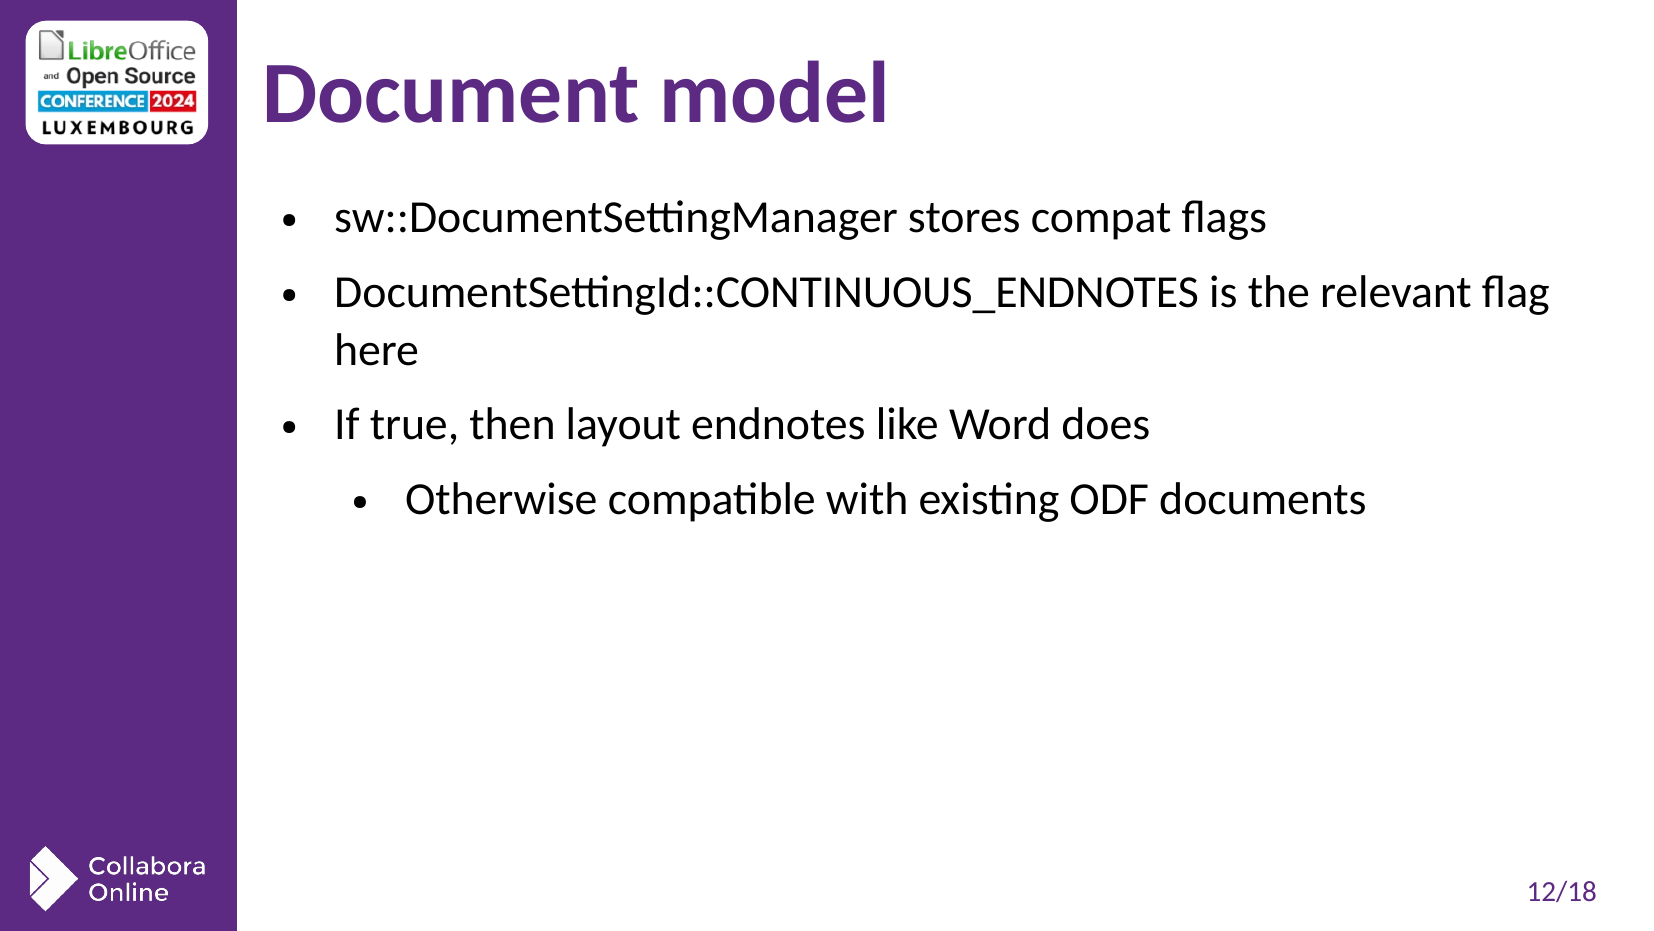

# Document model
sw::DocumentSettingManager stores compat flags
DocumentSettingId::CONTINUOUS_ENDNOTES is the relevant flag here
If true, then layout endnotes like Word does
Otherwise compatible with existing ODF documents
12